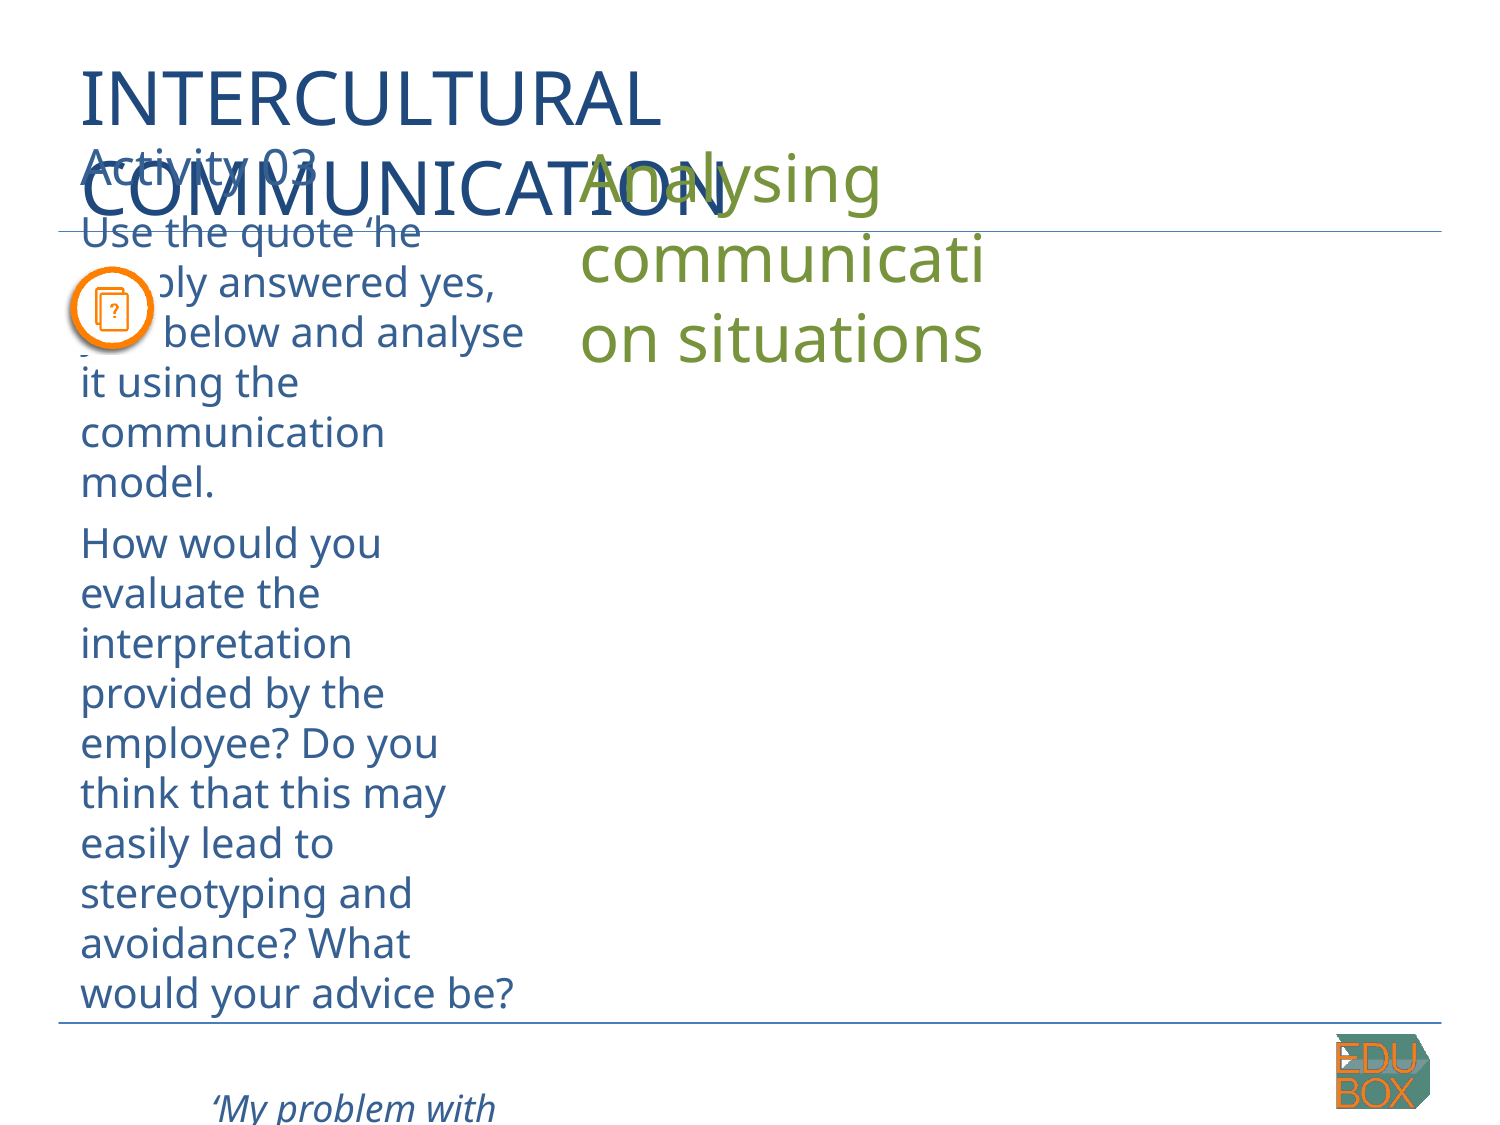

# INTERCULTURAL COMMUNICATION
Activity 03
Use the quote ‘he simply answered yes, yes’ below and analyse it using the communication model.
How would you evaluate the interpretation provided by the employee? Do you think that this may easily lead to stereotyping and avoidance? What would your advice be?
‘My problem with my boss was that he often didn’t get my questions. I’m not sure if the reason for this was the language used. However, when I asked him something, he simply answered “yes, yes”, without getting my point.’
Analysing communication situations